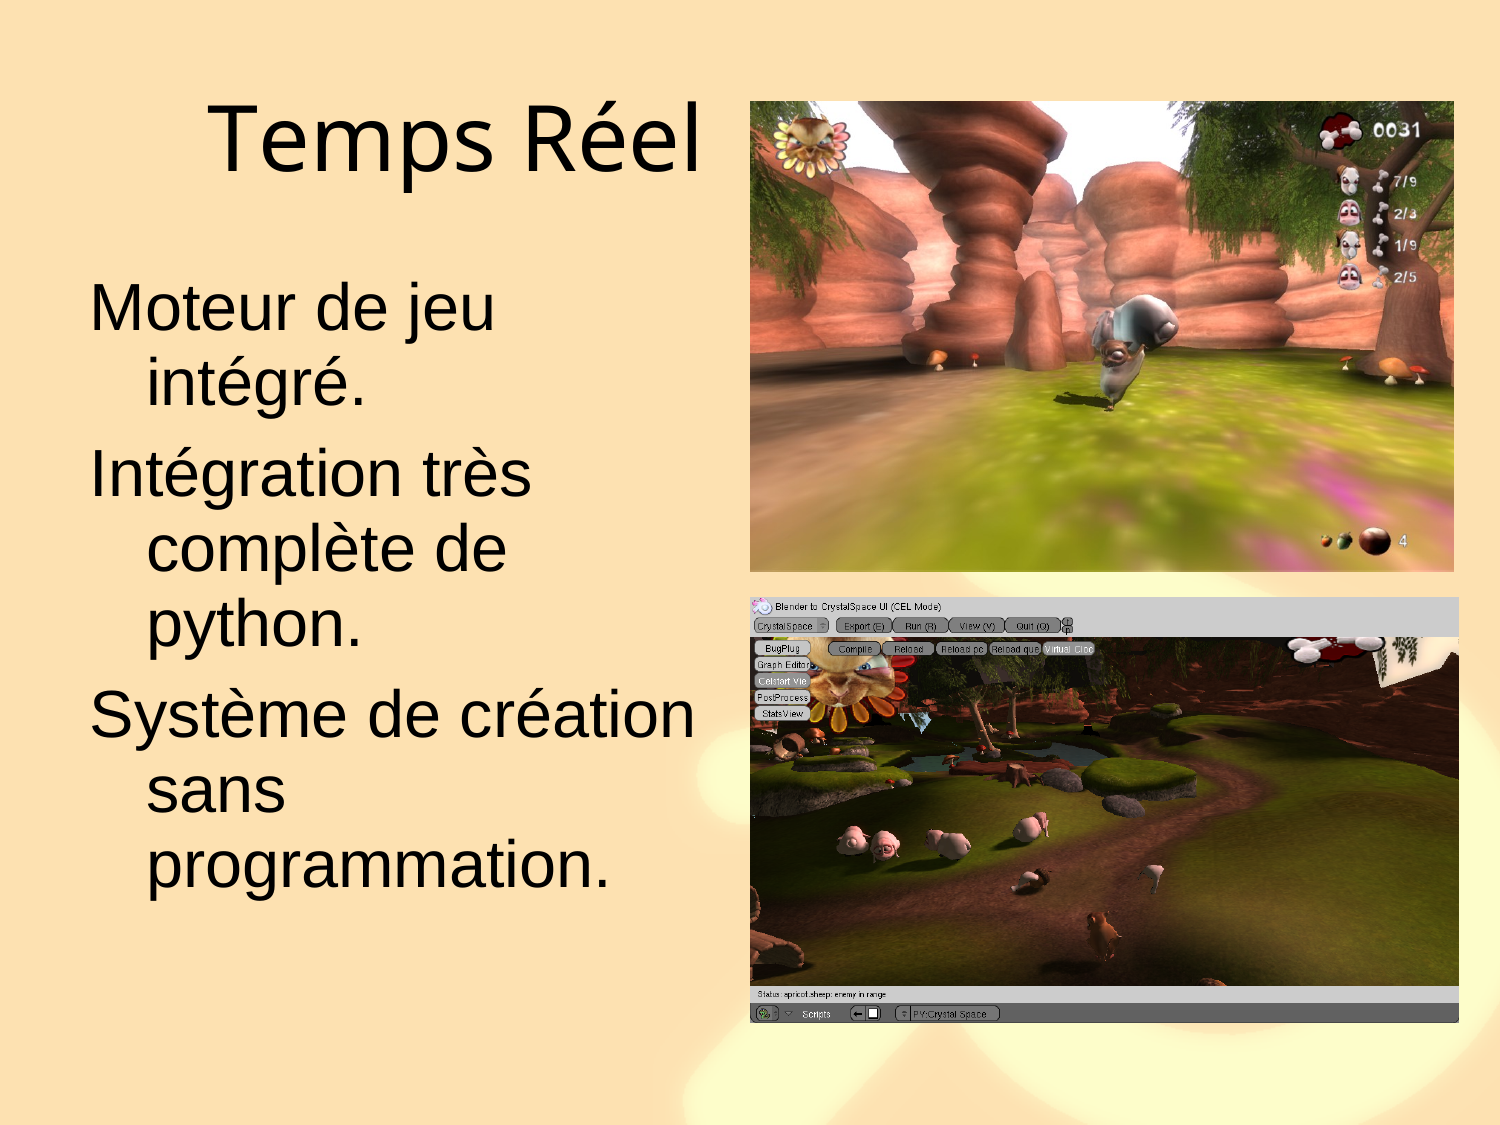

# Temps Réel
Moteur de jeu intégré.
Intégration très complète de python.
Système de création sans programmation.